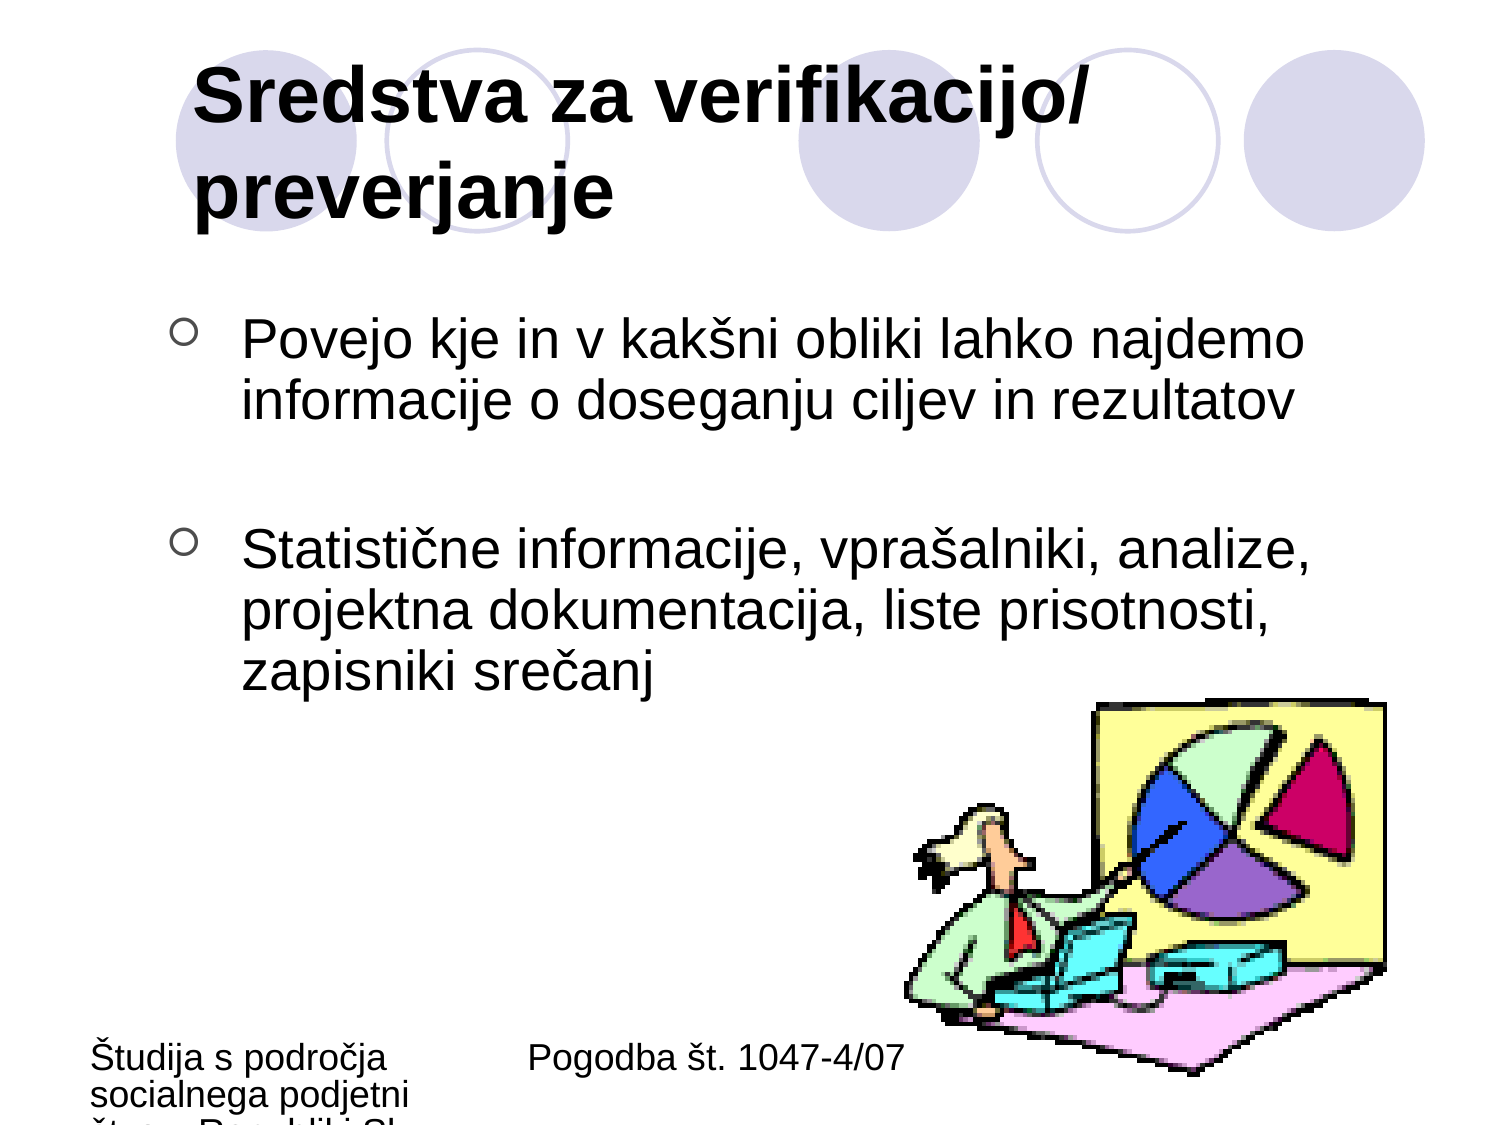

# Sredstva za verifikacijo/ preverjanje
Povejo kje in v kakšni obliki lahko najdemo informacije o doseganju ciljev in rezultatov
Statistične informacije, vprašalniki, analize, projektna dokumentacija, liste prisotnosti, zapisniki srečanj
Študija s področja socialnega podjetništva v Republiki Sloveniji;
Pogodba št. 1047-4/07